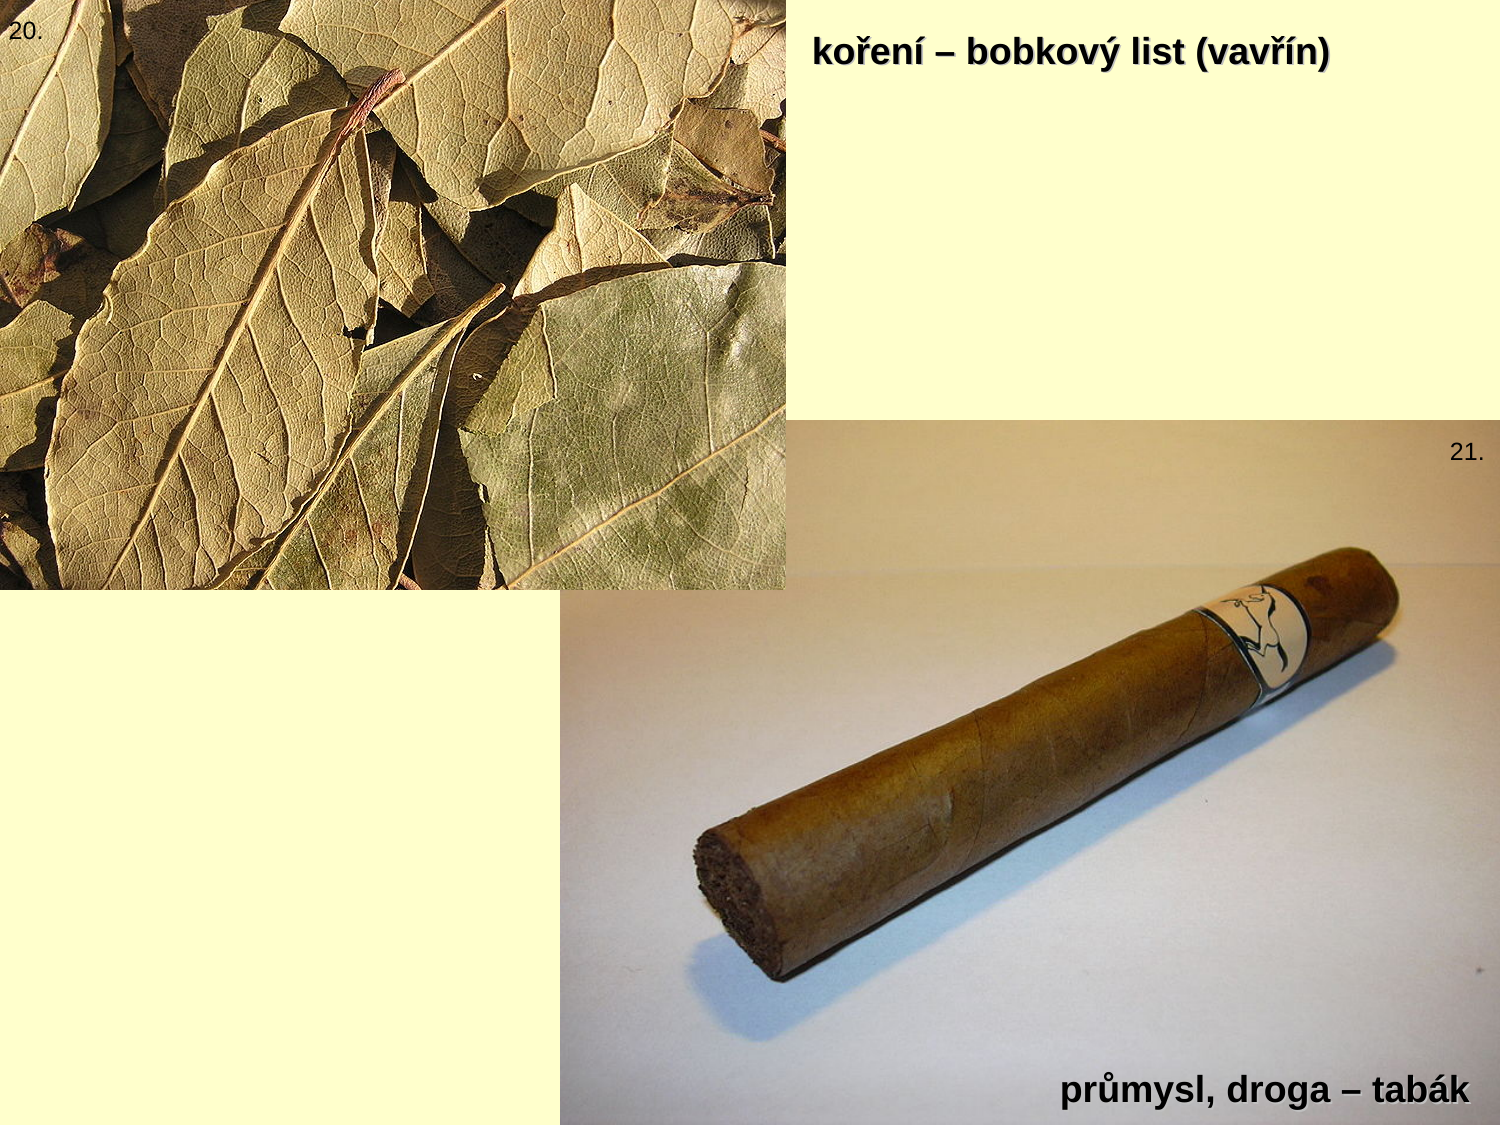

20.
koření – bobkový list (vavřín)
21.
průmysl, droga – tabák